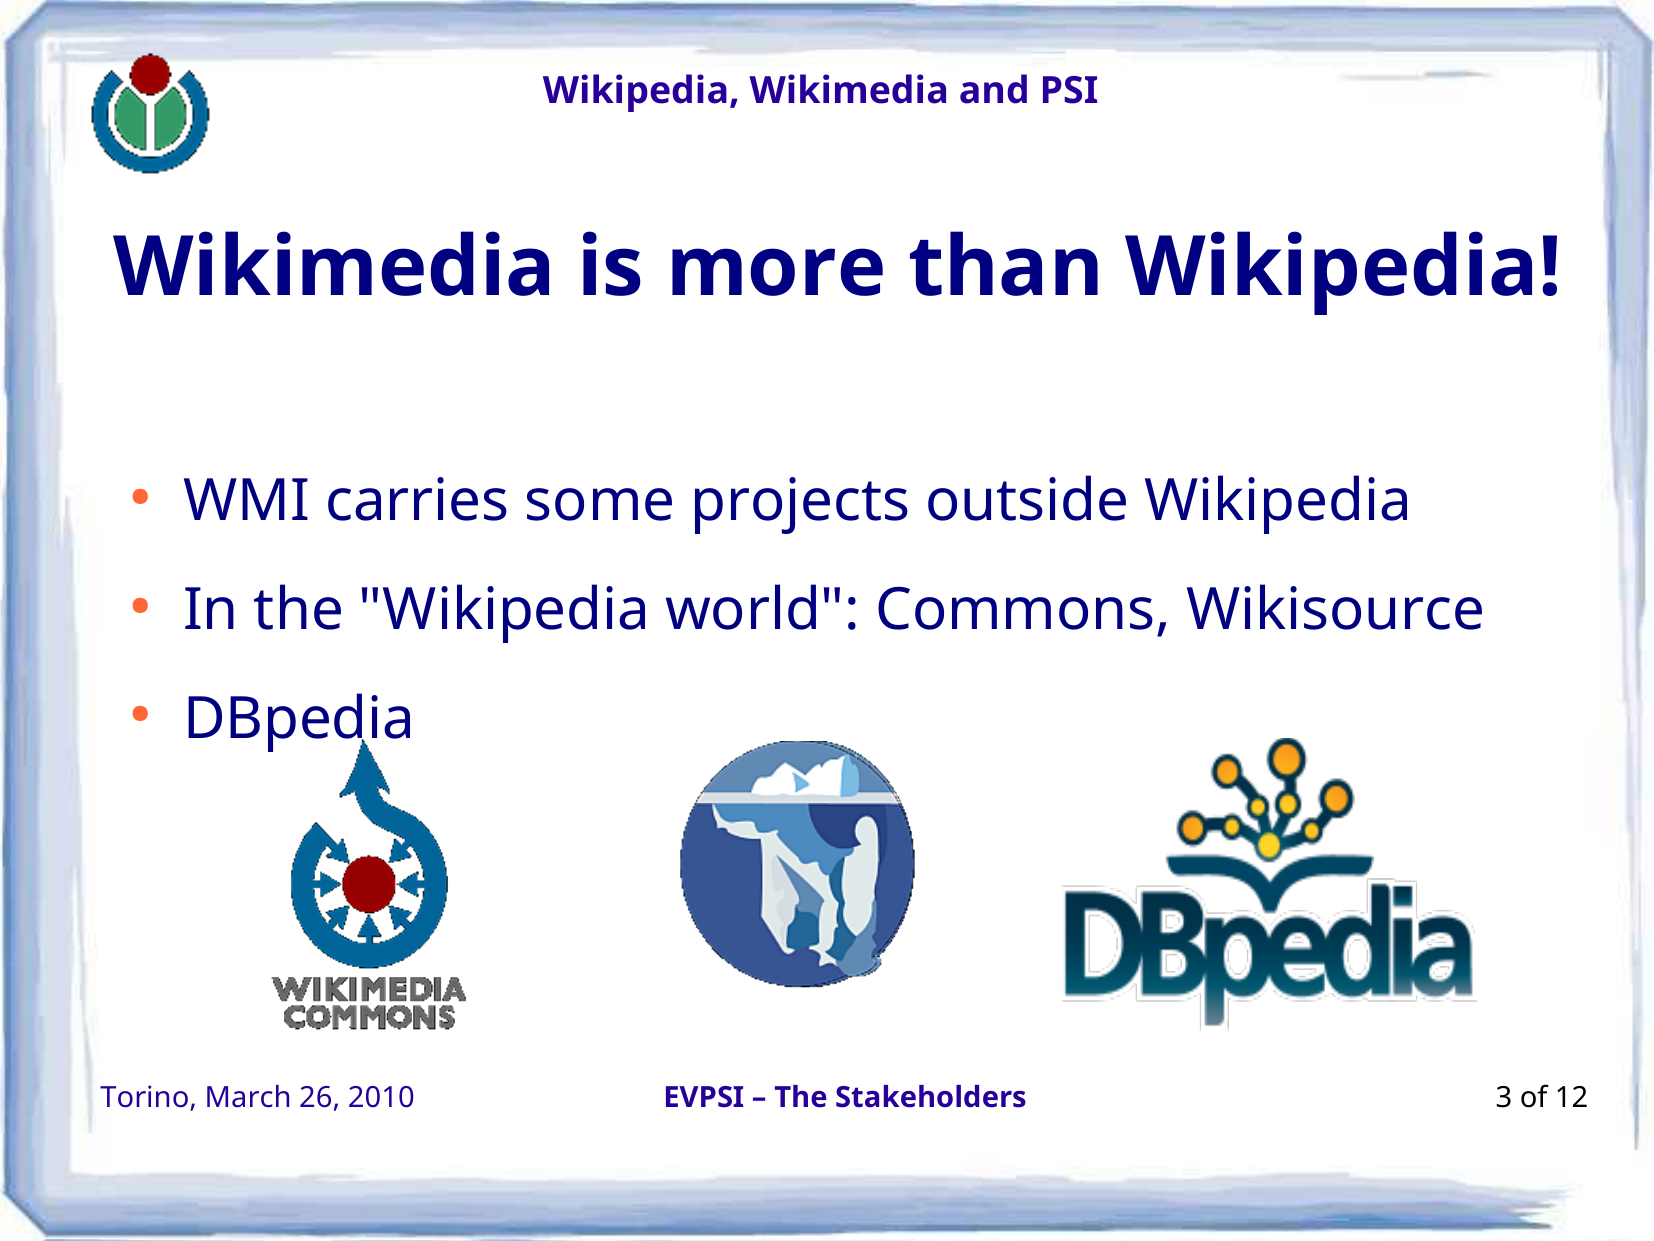

# Wikipedia, Wikimedia and PSI
Wikimedia is more than Wikipedia!
WMI carries some projects outside Wikipedia
In the "Wikipedia world": Commons, Wikisource
DBpedia
26 marzo 2010
EVPSI, Torino
3